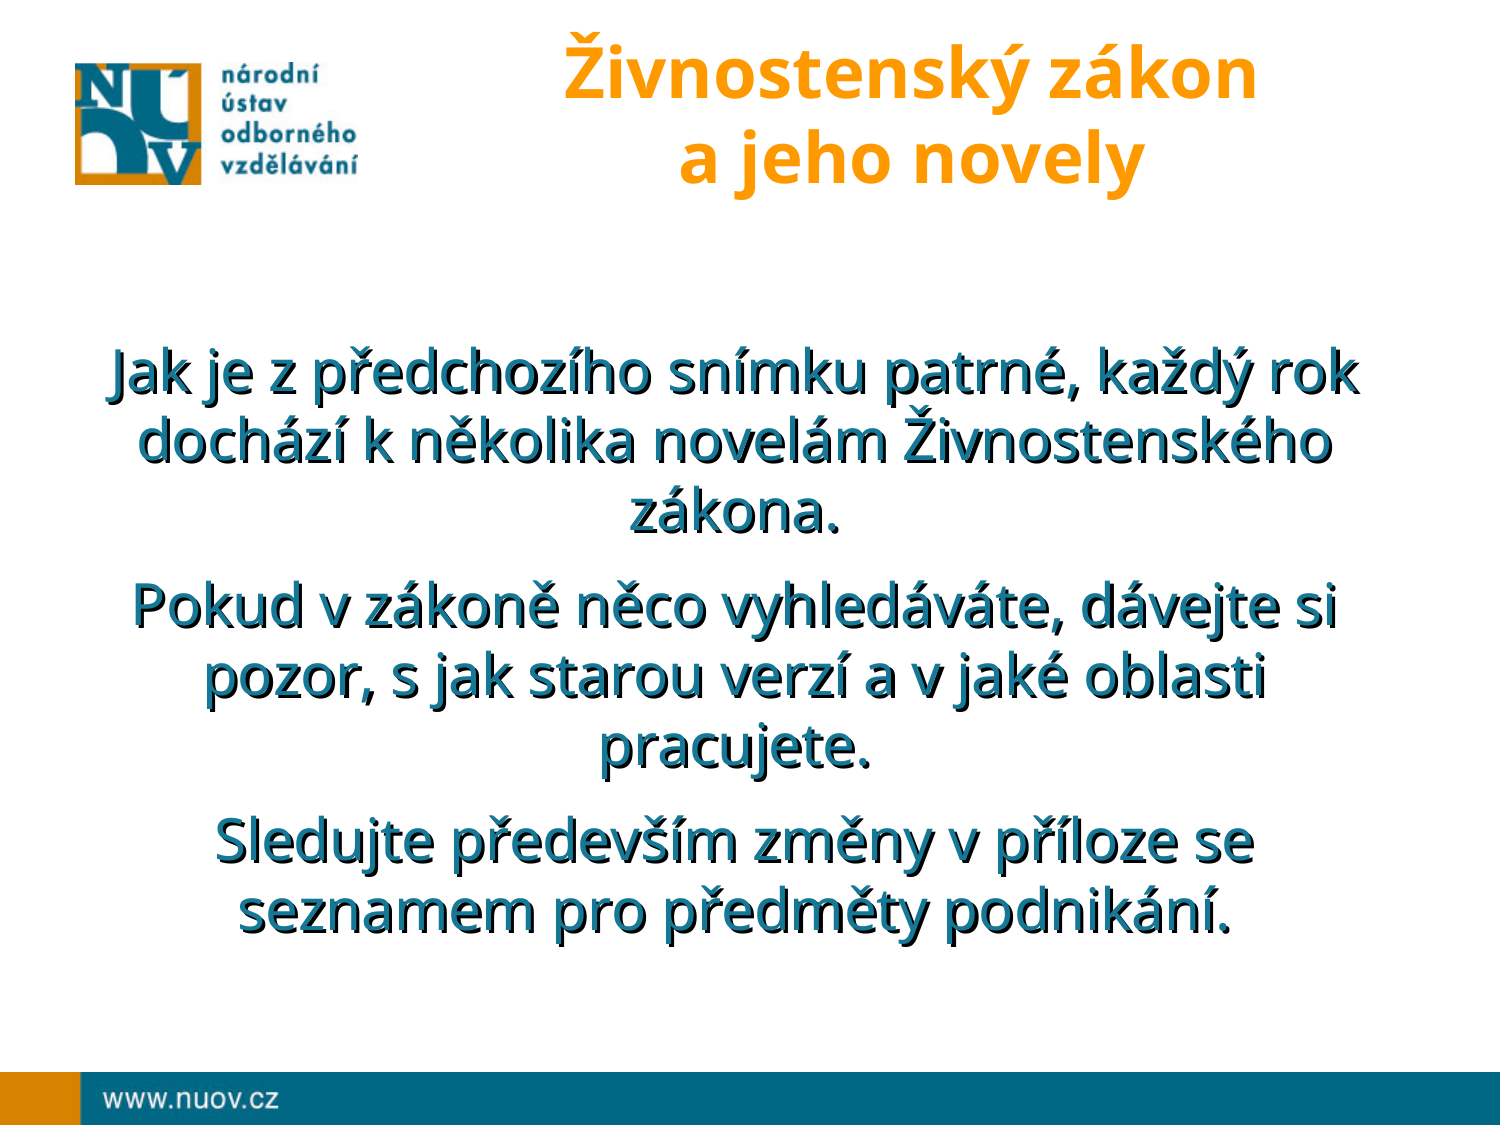

# Živnostenský zákon a jeho novely
Jak je z předchozího snímku patrné, každý rok dochází k několika novelám Živnostenského zákona.
Pokud v zákoně něco vyhledáváte, dávejte si pozor, s jak starou verzí a v jaké oblasti pracujete.
Sledujte především změny v příloze se seznamem pro předměty podnikání.